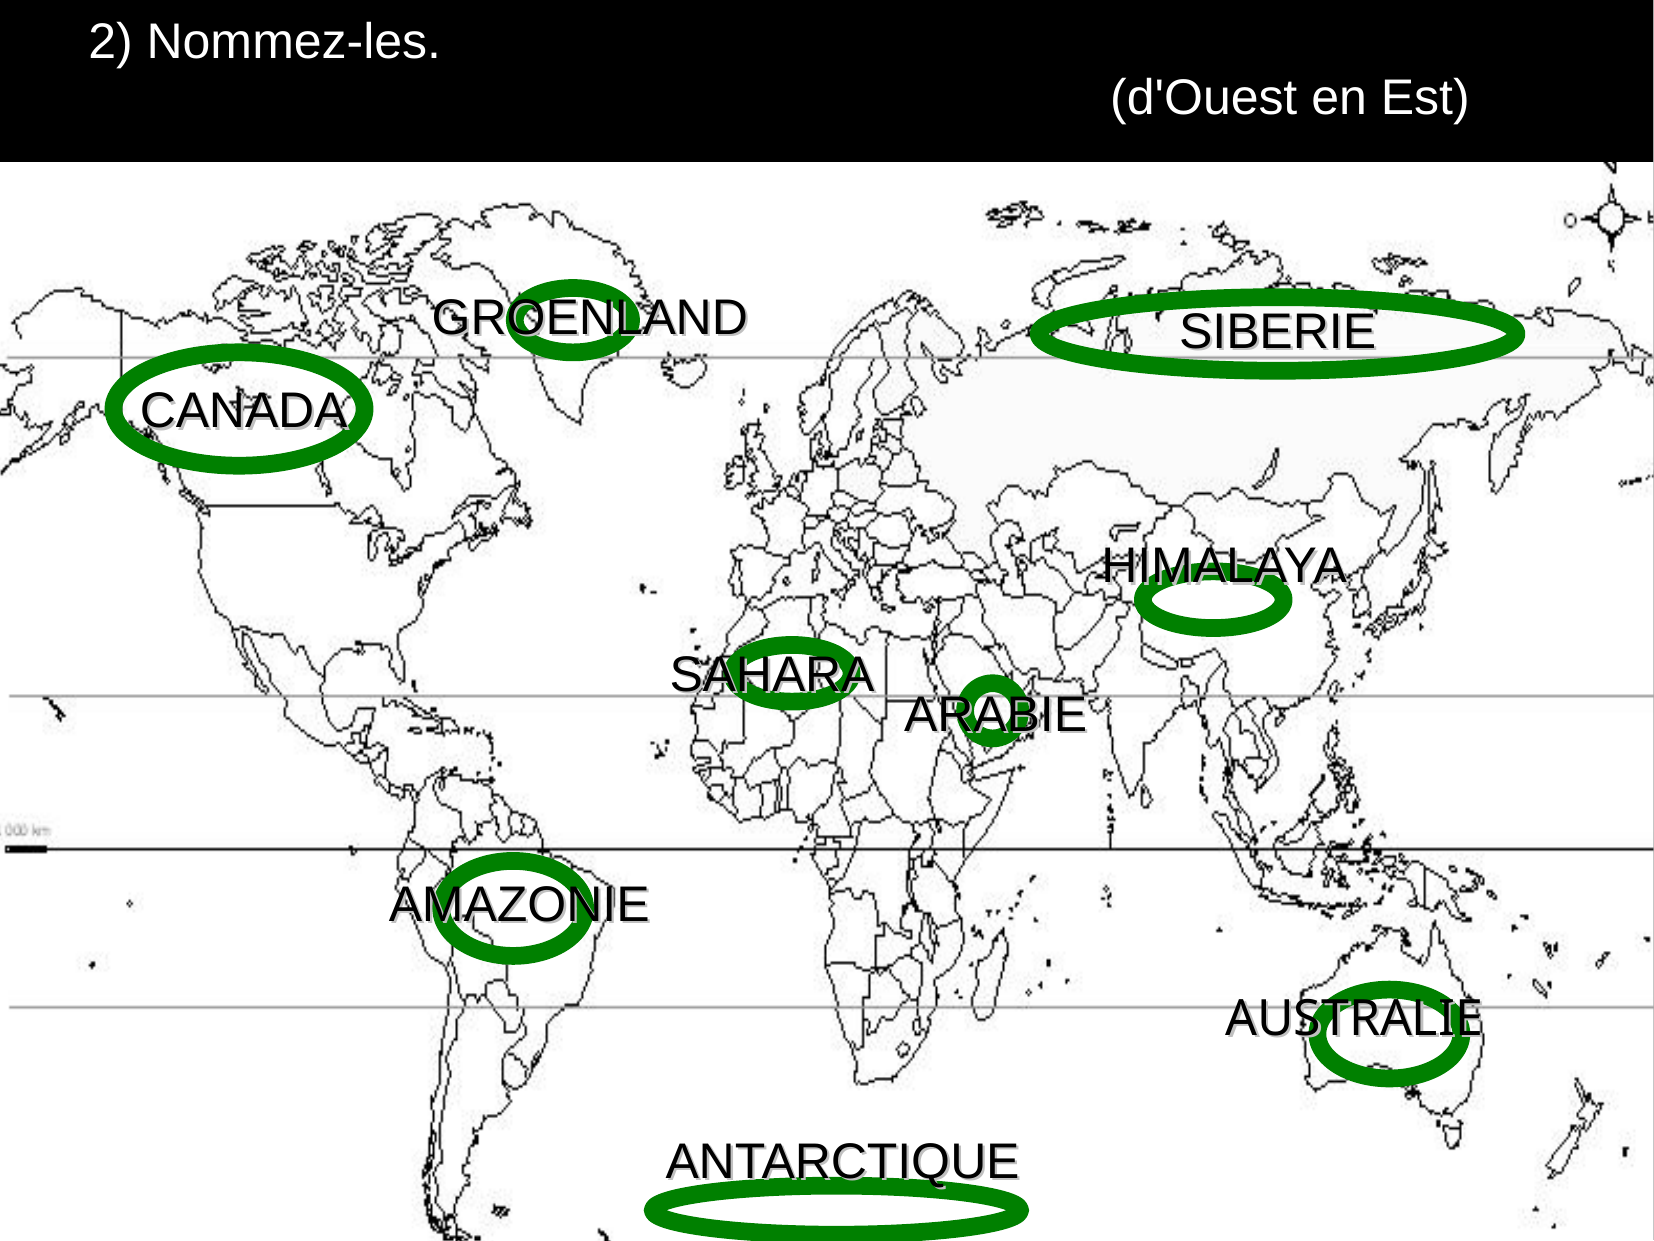

2) Nommez-les.
											 (d'Ouest en Est)
GROENLAND
SIBERIE
CANADA
HIMALAYA
SAHARA
ARABIE
AMAZONIE
AUSTRALIE
ANTARCTIQUE